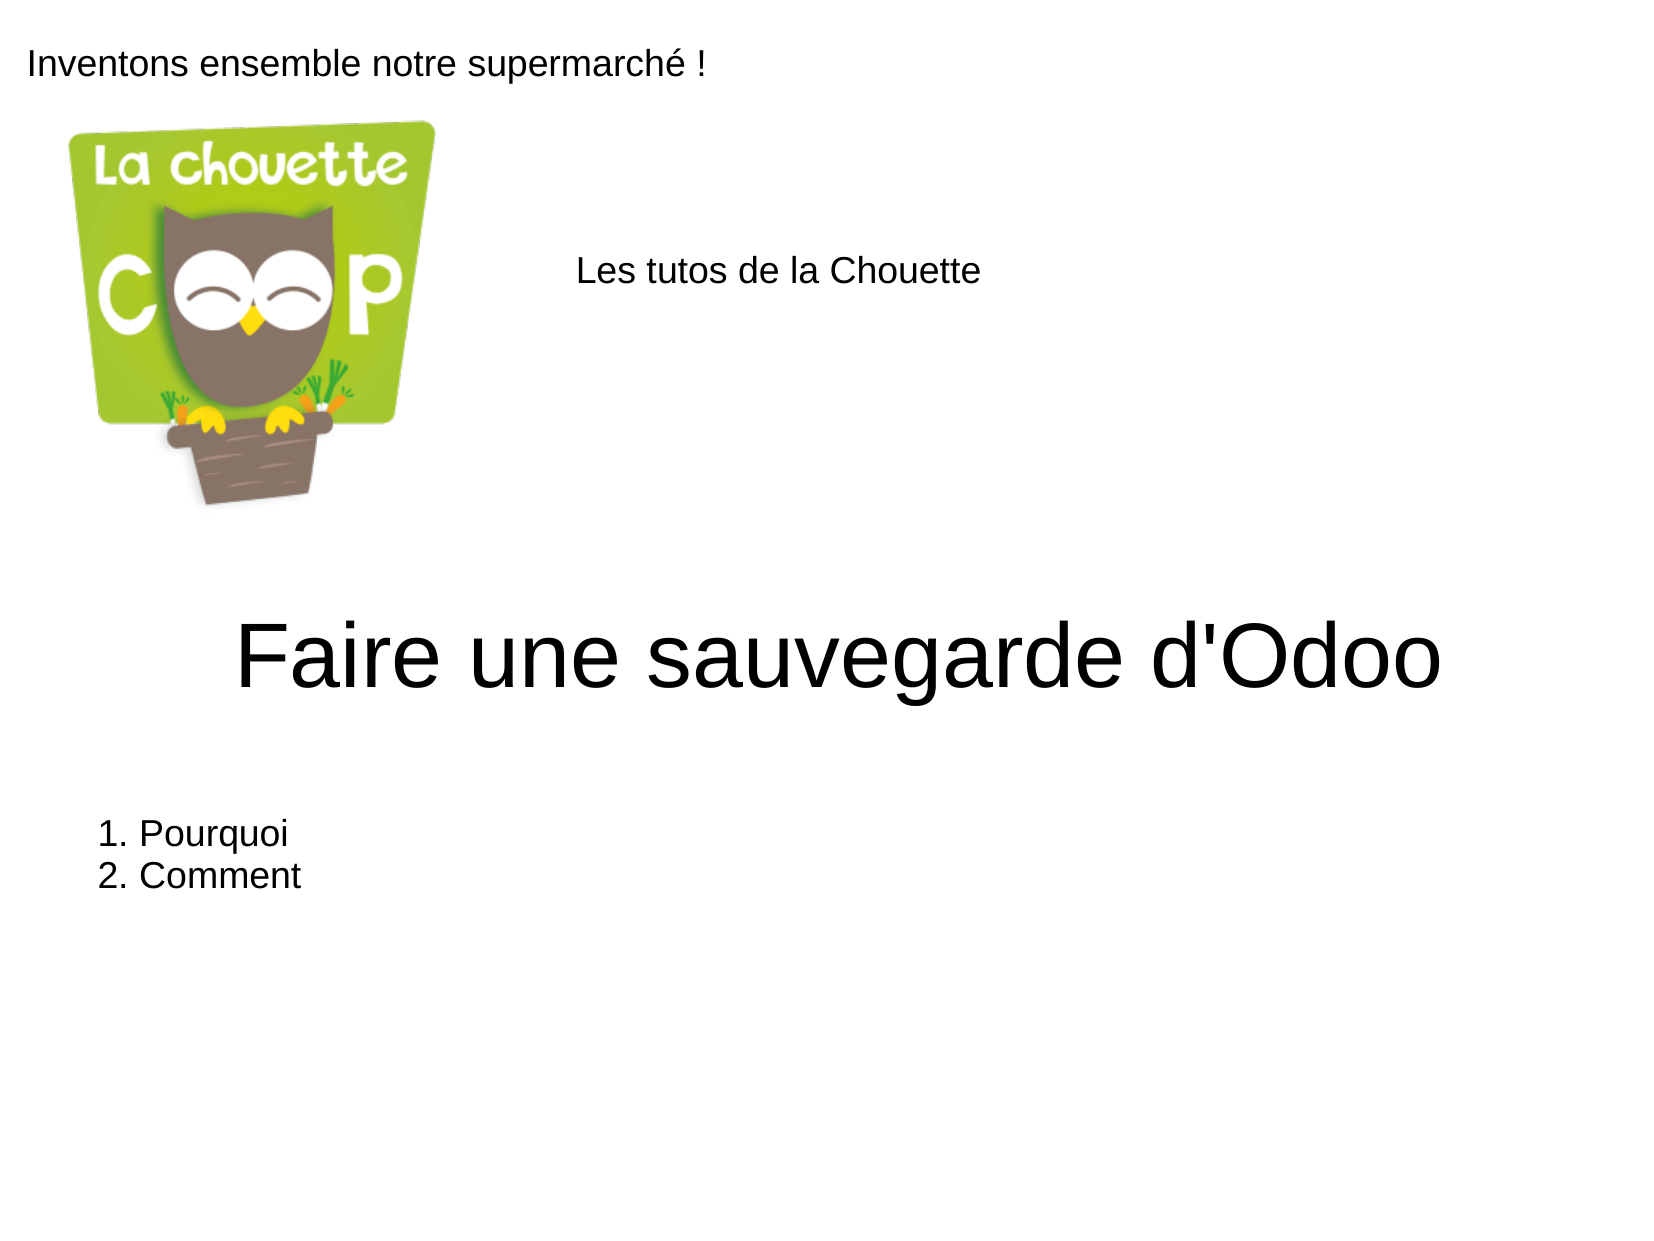

Inventons ensemble notre supermarché !
Les tutos de la Chouette
# Faire une sauvegarde d'Odoo
1. Pourquoi
2. Comment